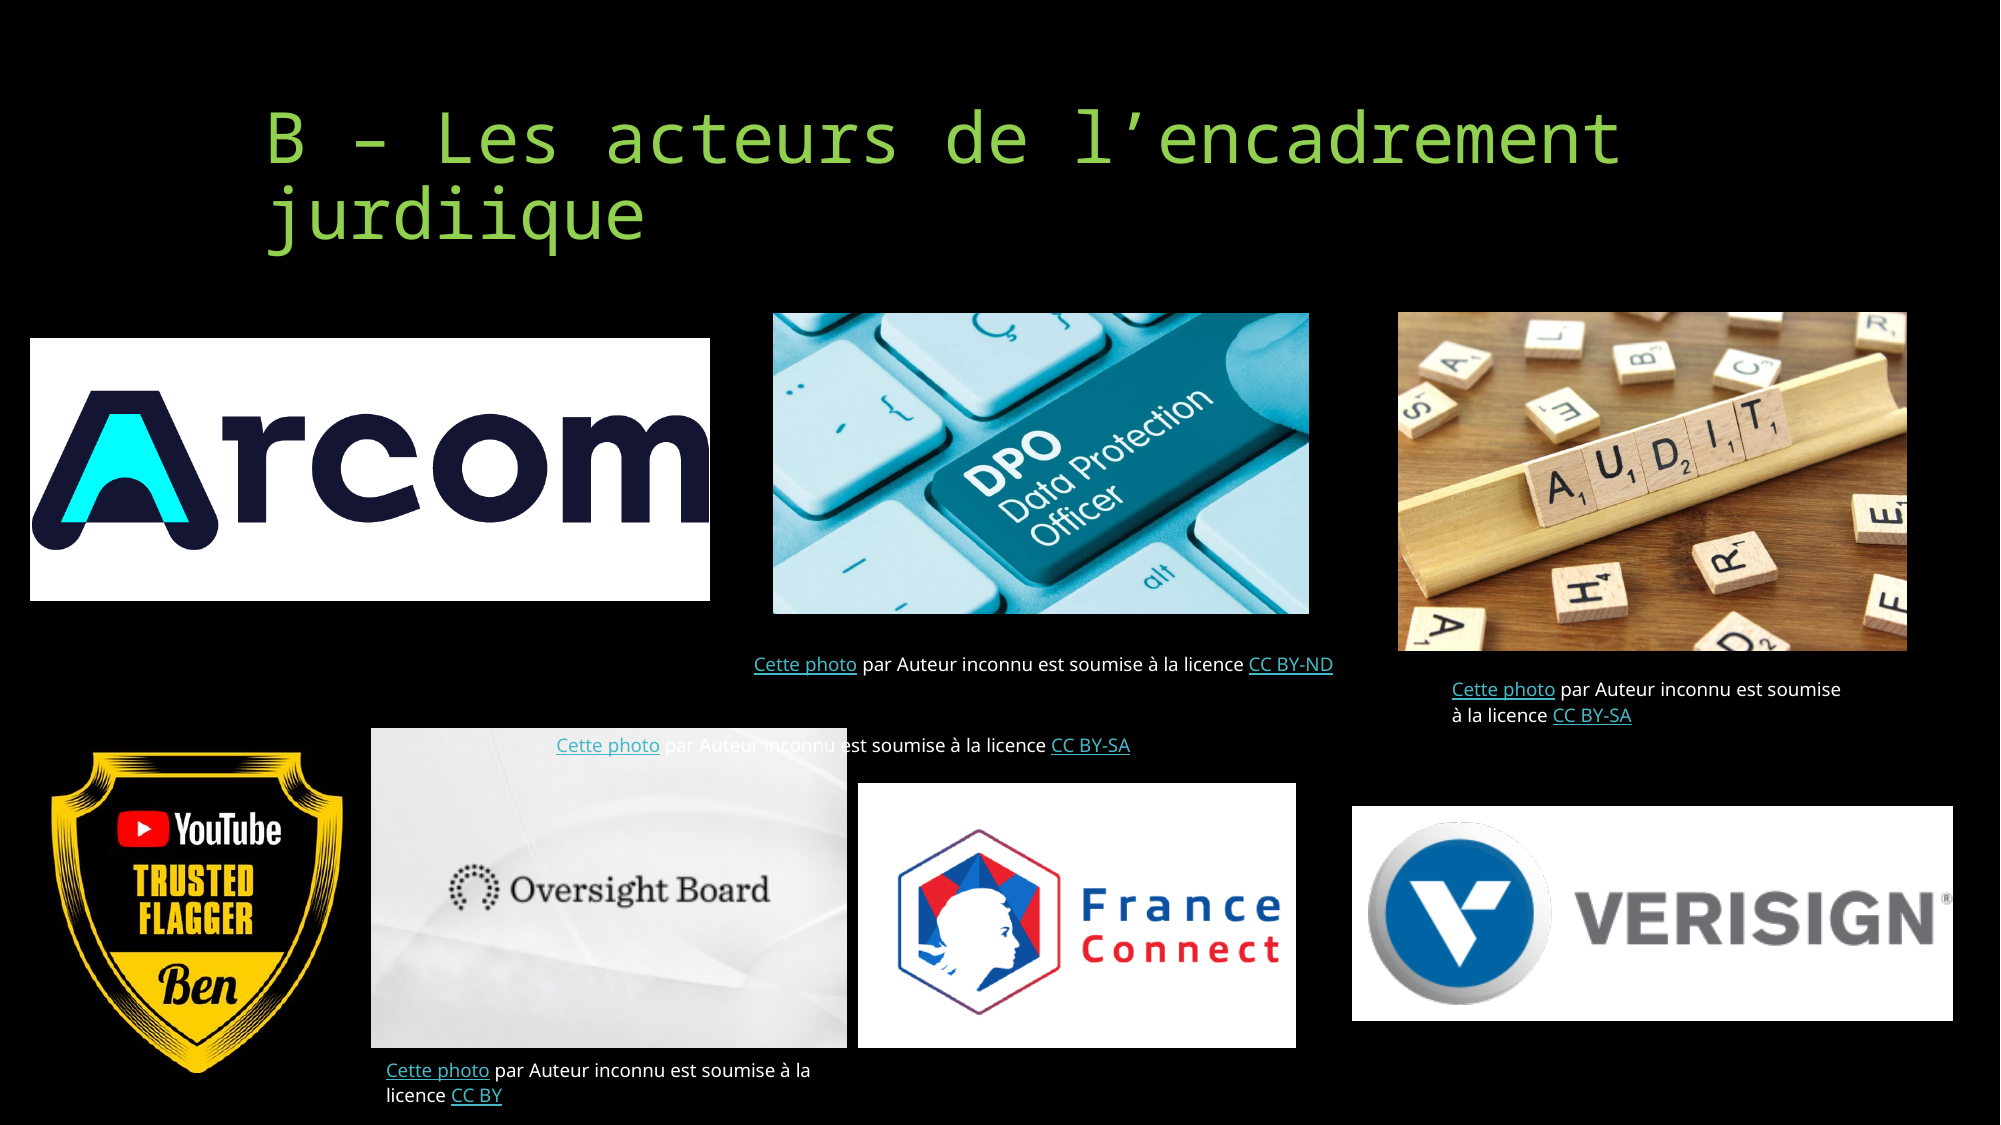

# B – Les acteurs de l’encadrement jurdiique
Cette photo par Auteur inconnu est soumise à la licence CC BY-ND
Cette photo par Auteur inconnu est soumise à la licence CC BY-SA
Cette photo par Auteur inconnu est soumise à la licence CC BY-SA
Cette photo par Auteur inconnu est soumise à la licence CC BY